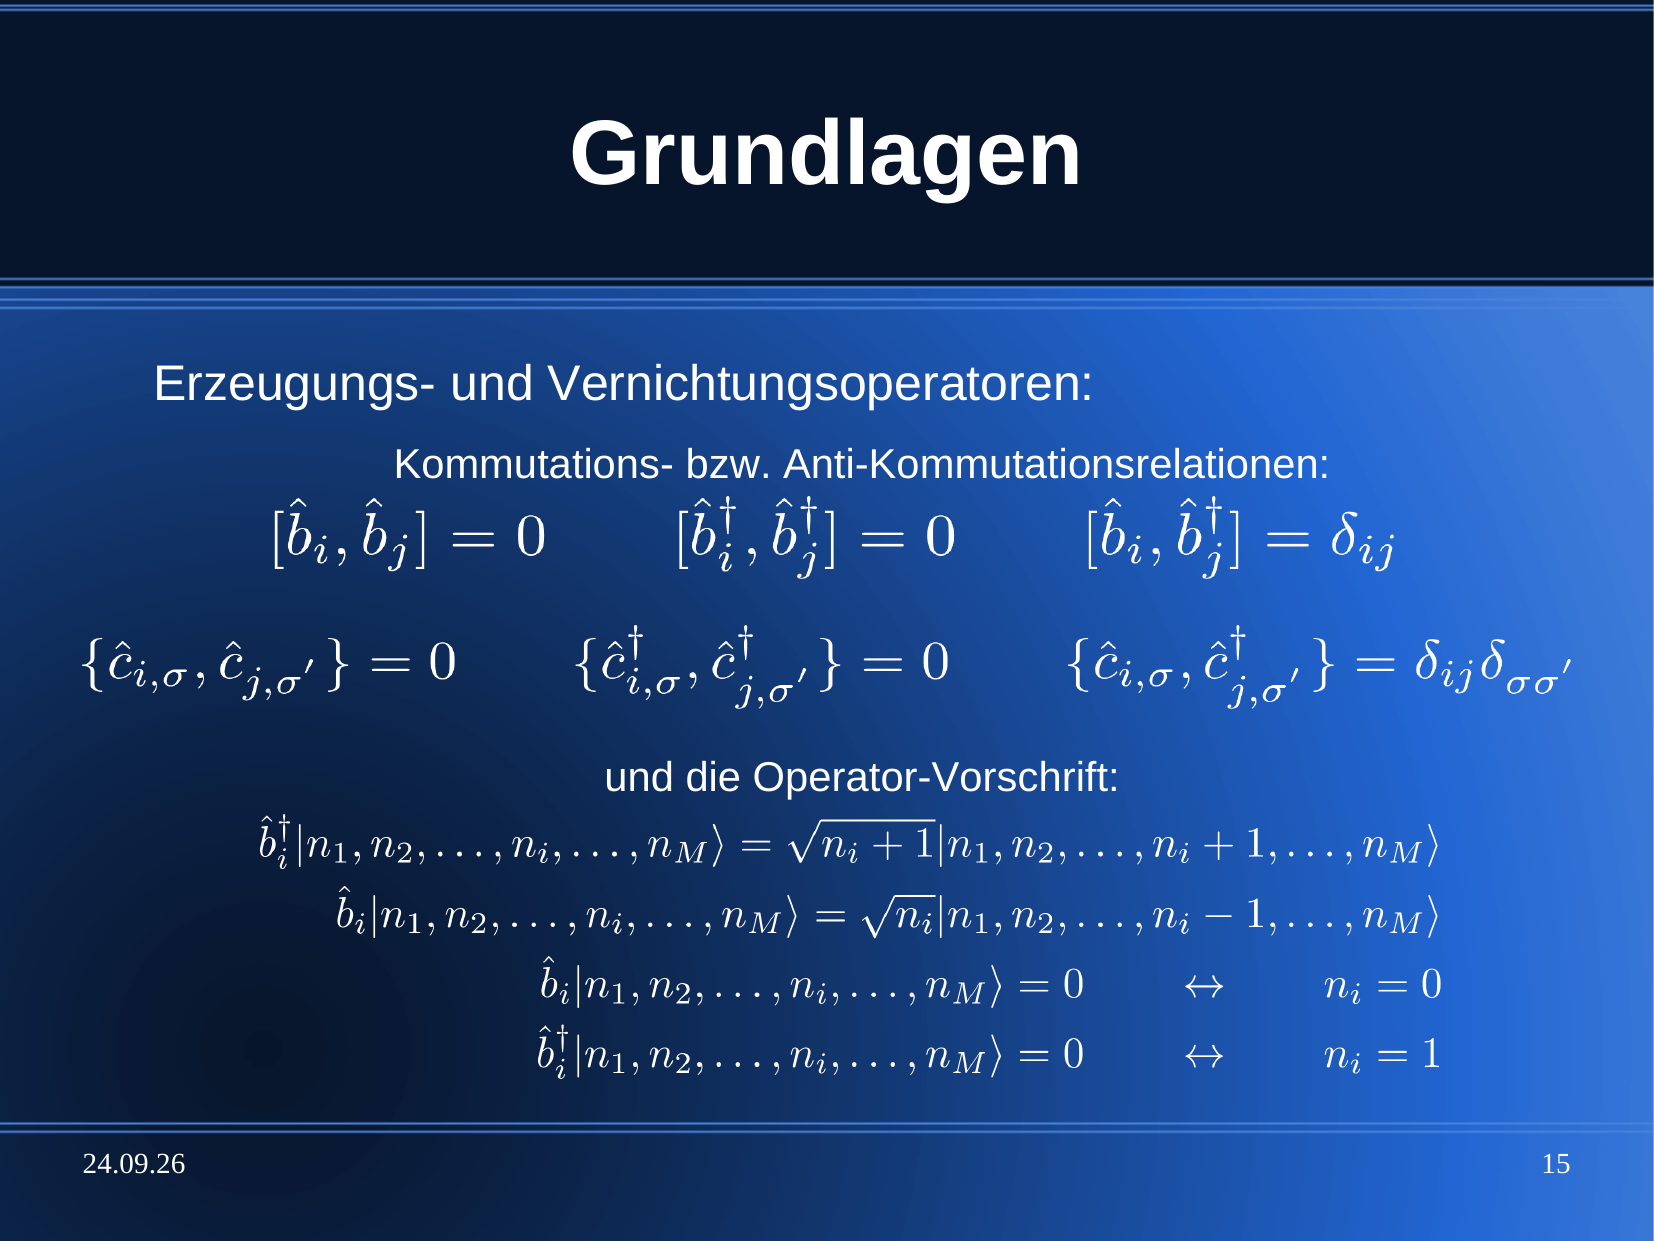

# Grundlagen
Erzeugungs- und Vernichtungsoperatoren:
Kommutations- bzw. Anti-Kommutationsrelationen:
und die Operator-Vorschrift:
15